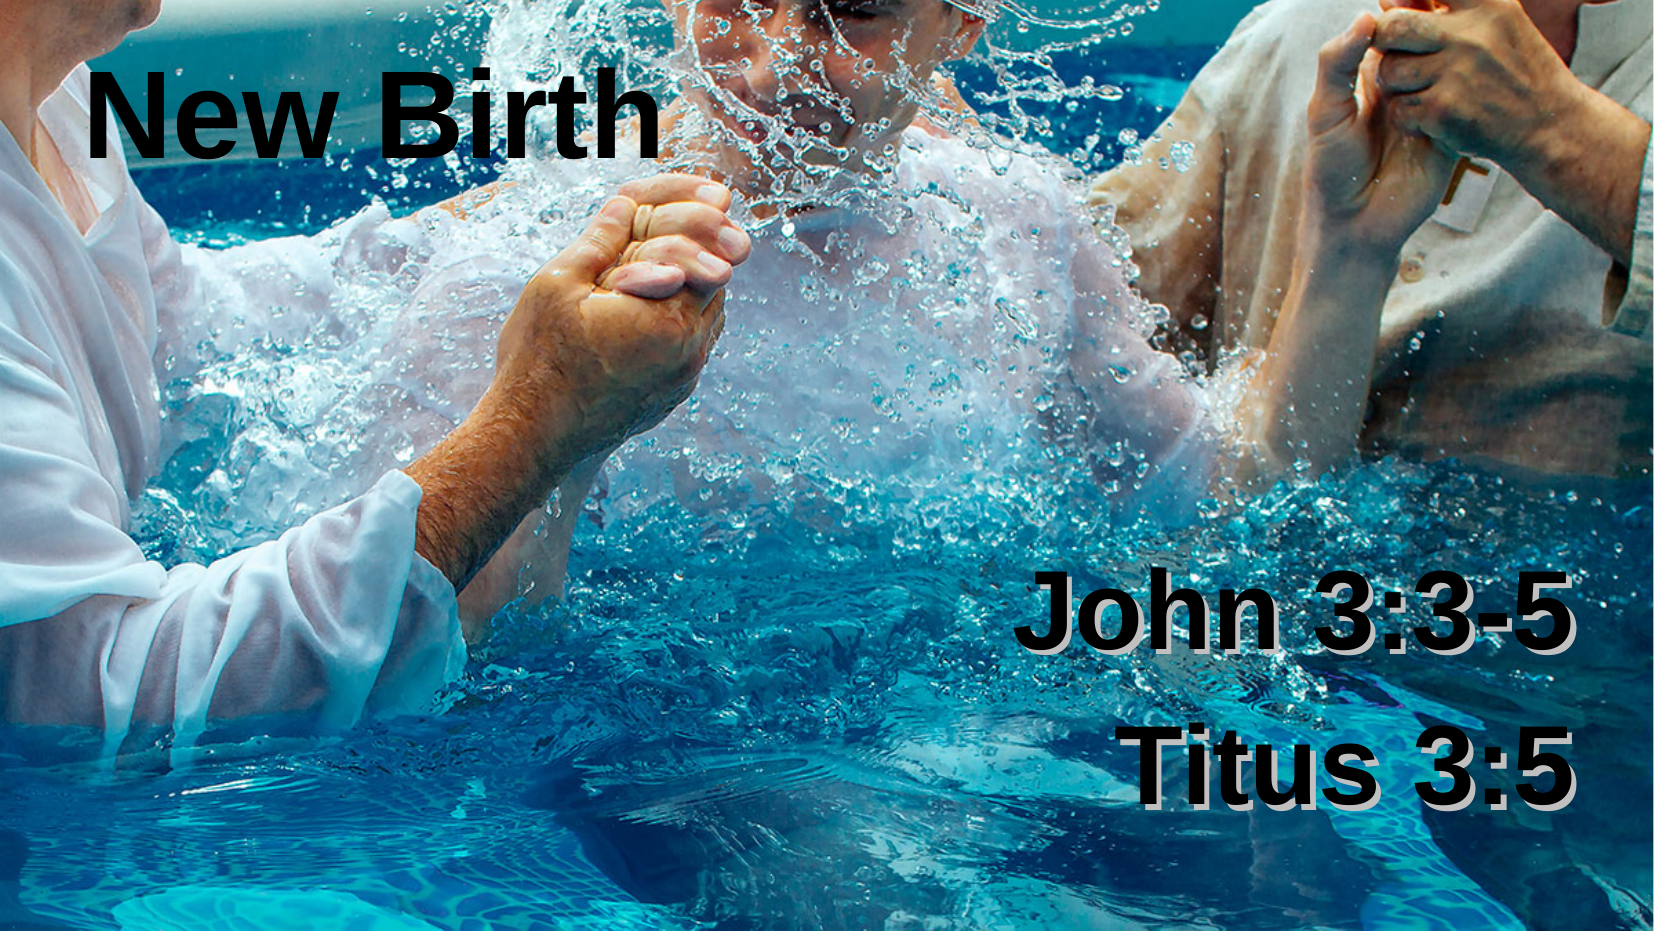

# New Birth
John 3:3-5
Titus 3:5